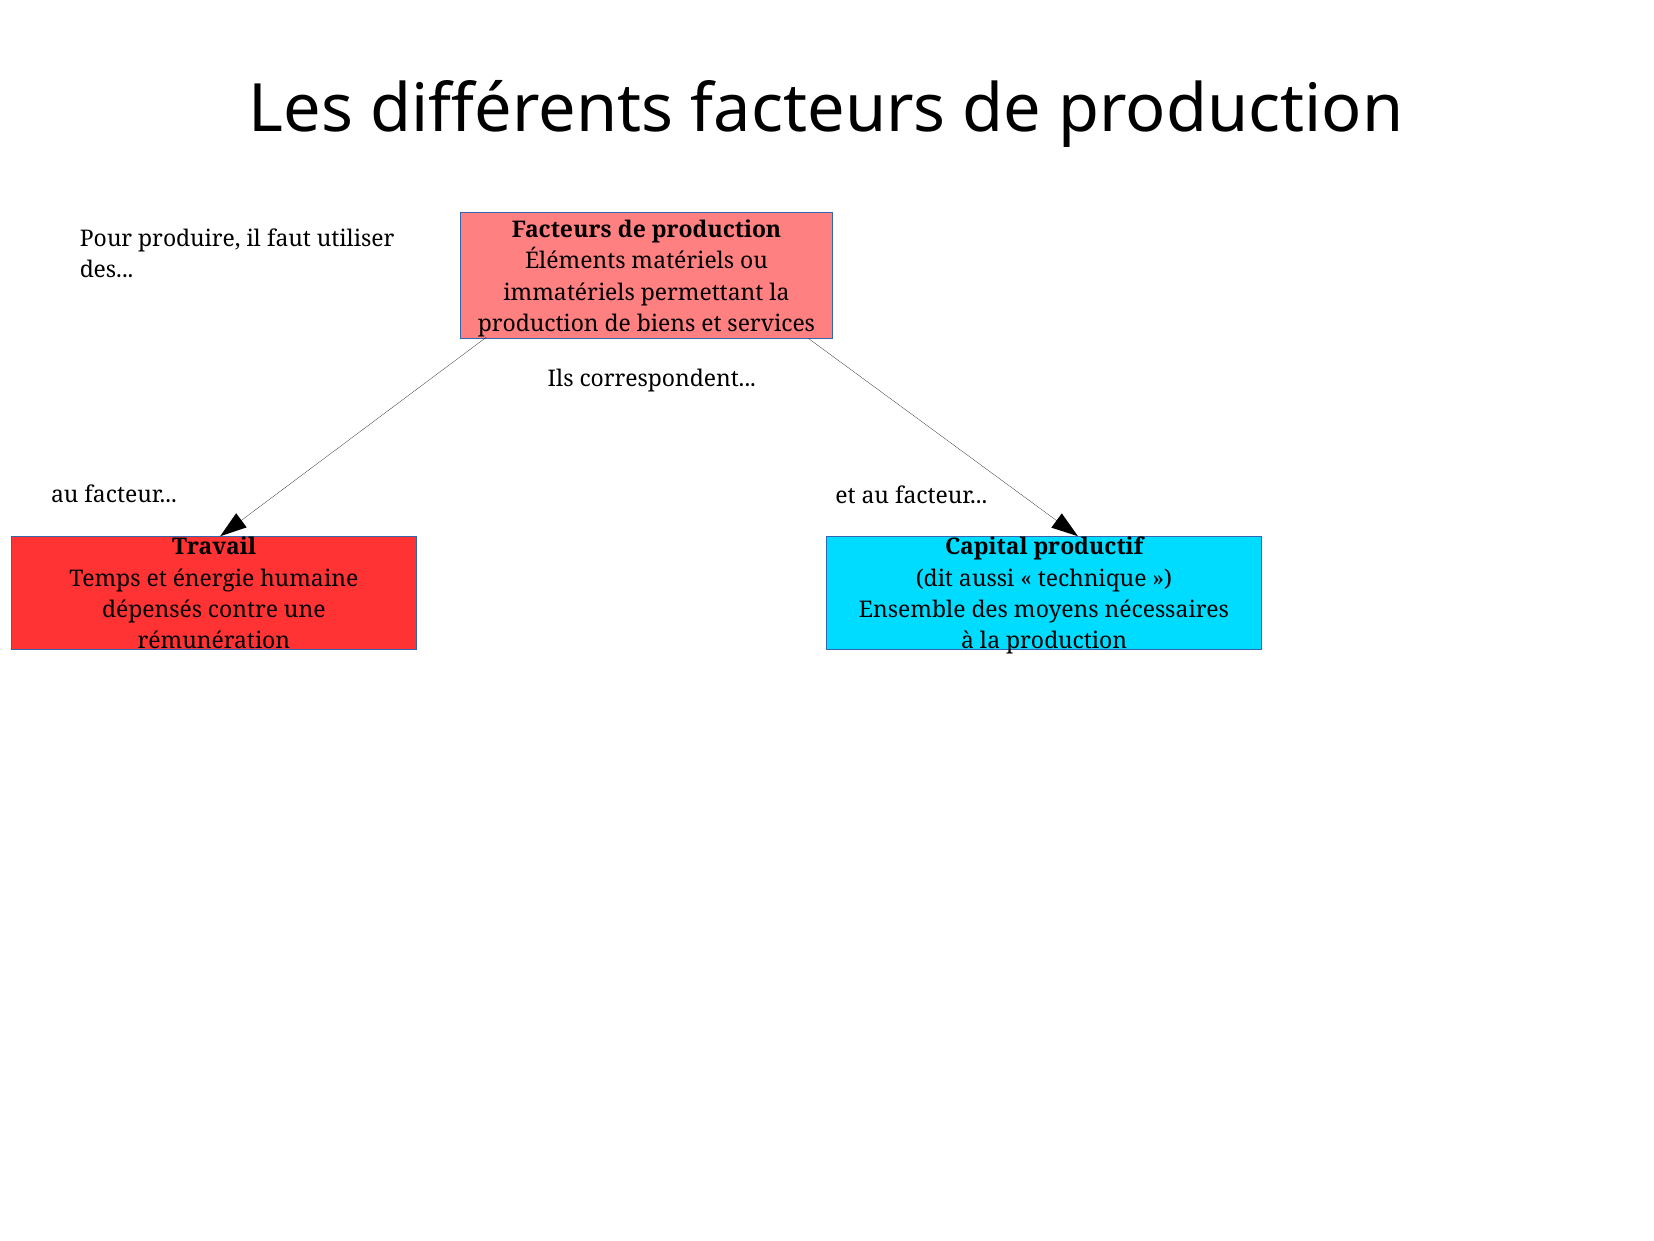

# Les différents facteurs de production
Facteurs de production
Éléments matériels ou immatériels permettant la production de biens et services
Pour produire, il faut utiliser des...
Ils correspondent...
au facteur...
et au facteur...
Travail
Temps et énergie humaine dépensés contre une rémunération
Capital productif
(dit aussi « technique »)
Ensemble des moyens nécessaires
à la production